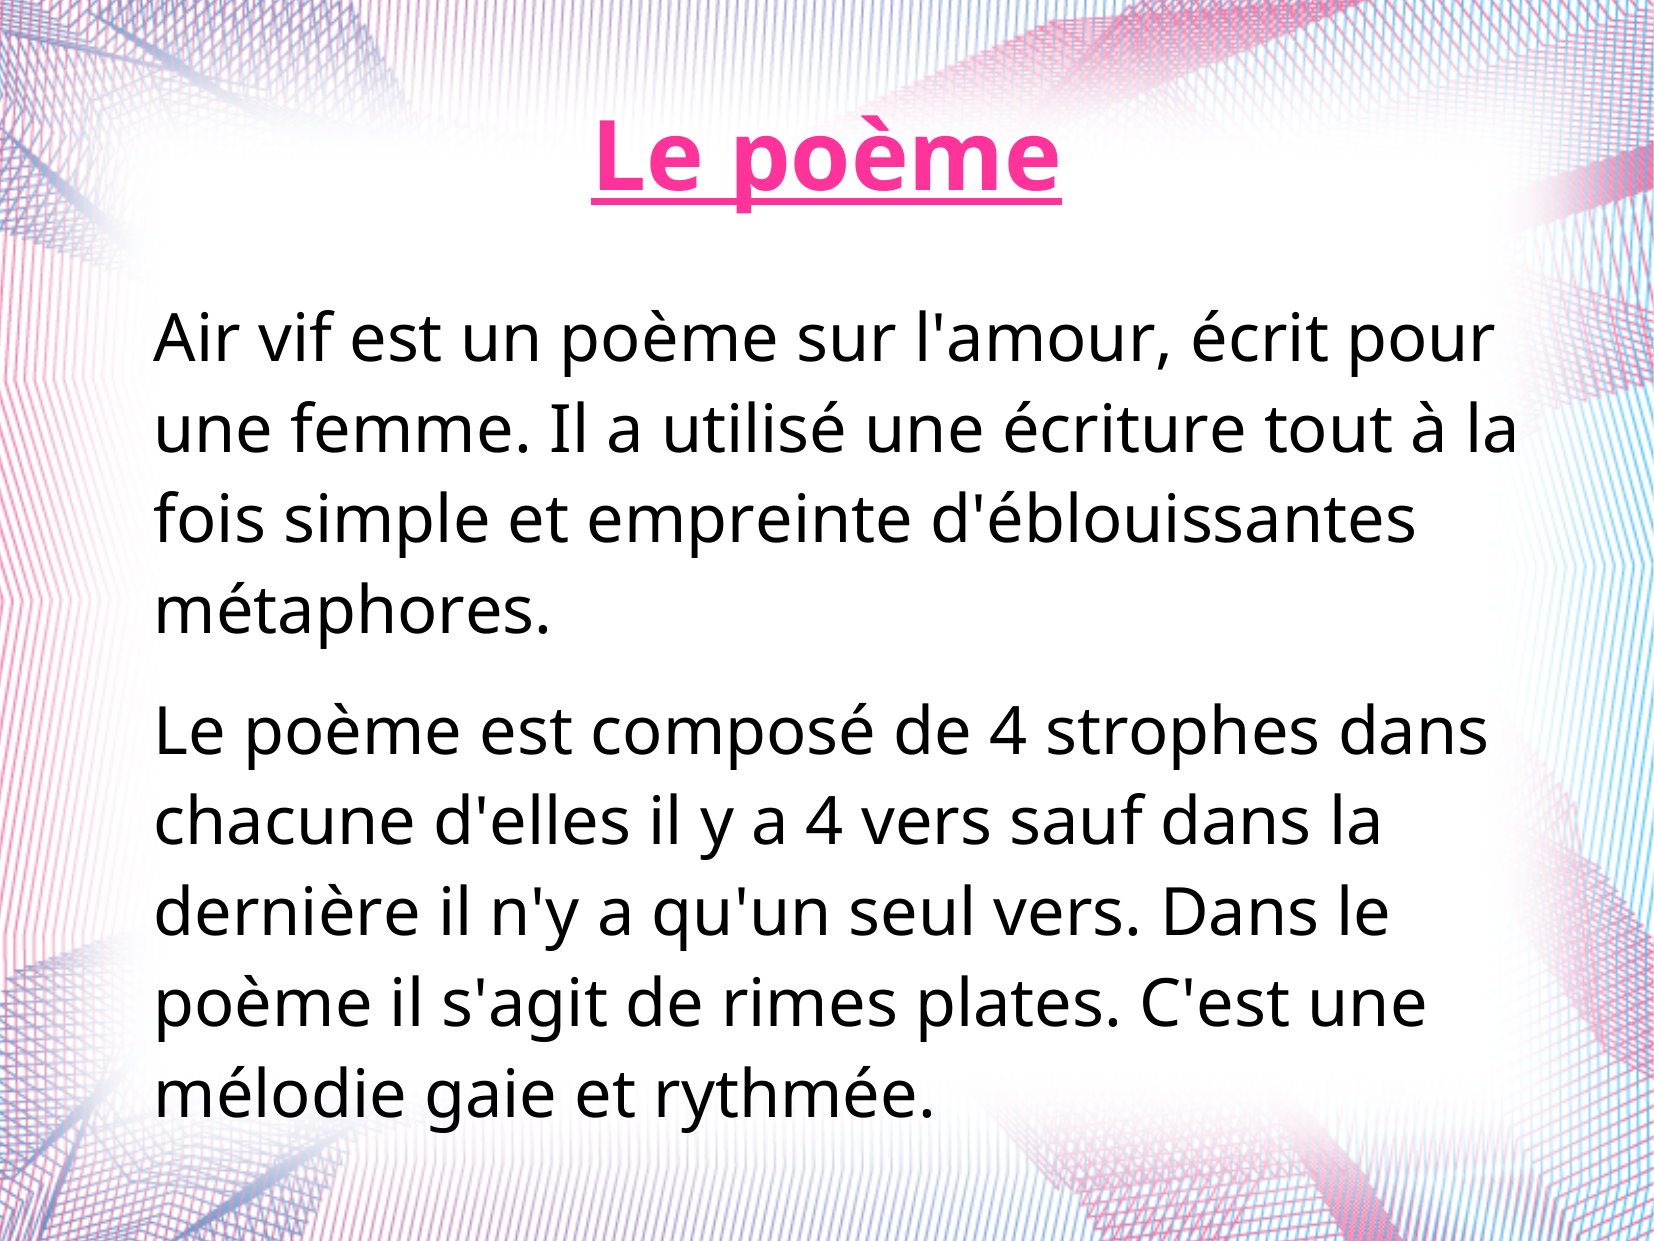

# Le poème
Air vif est un poème sur l'amour, écrit pour une femme. Il a utilisé une écriture tout à la fois simple et empreinte d'éblouissantes métaphores.
Le poème est composé de 4 strophes dans chacune d'elles il y a 4 vers sauf dans la dernière il n'y a qu'un seul vers. Dans le poème il s'agit de rimes plates. C'est une mélodie gaie et rythmée.